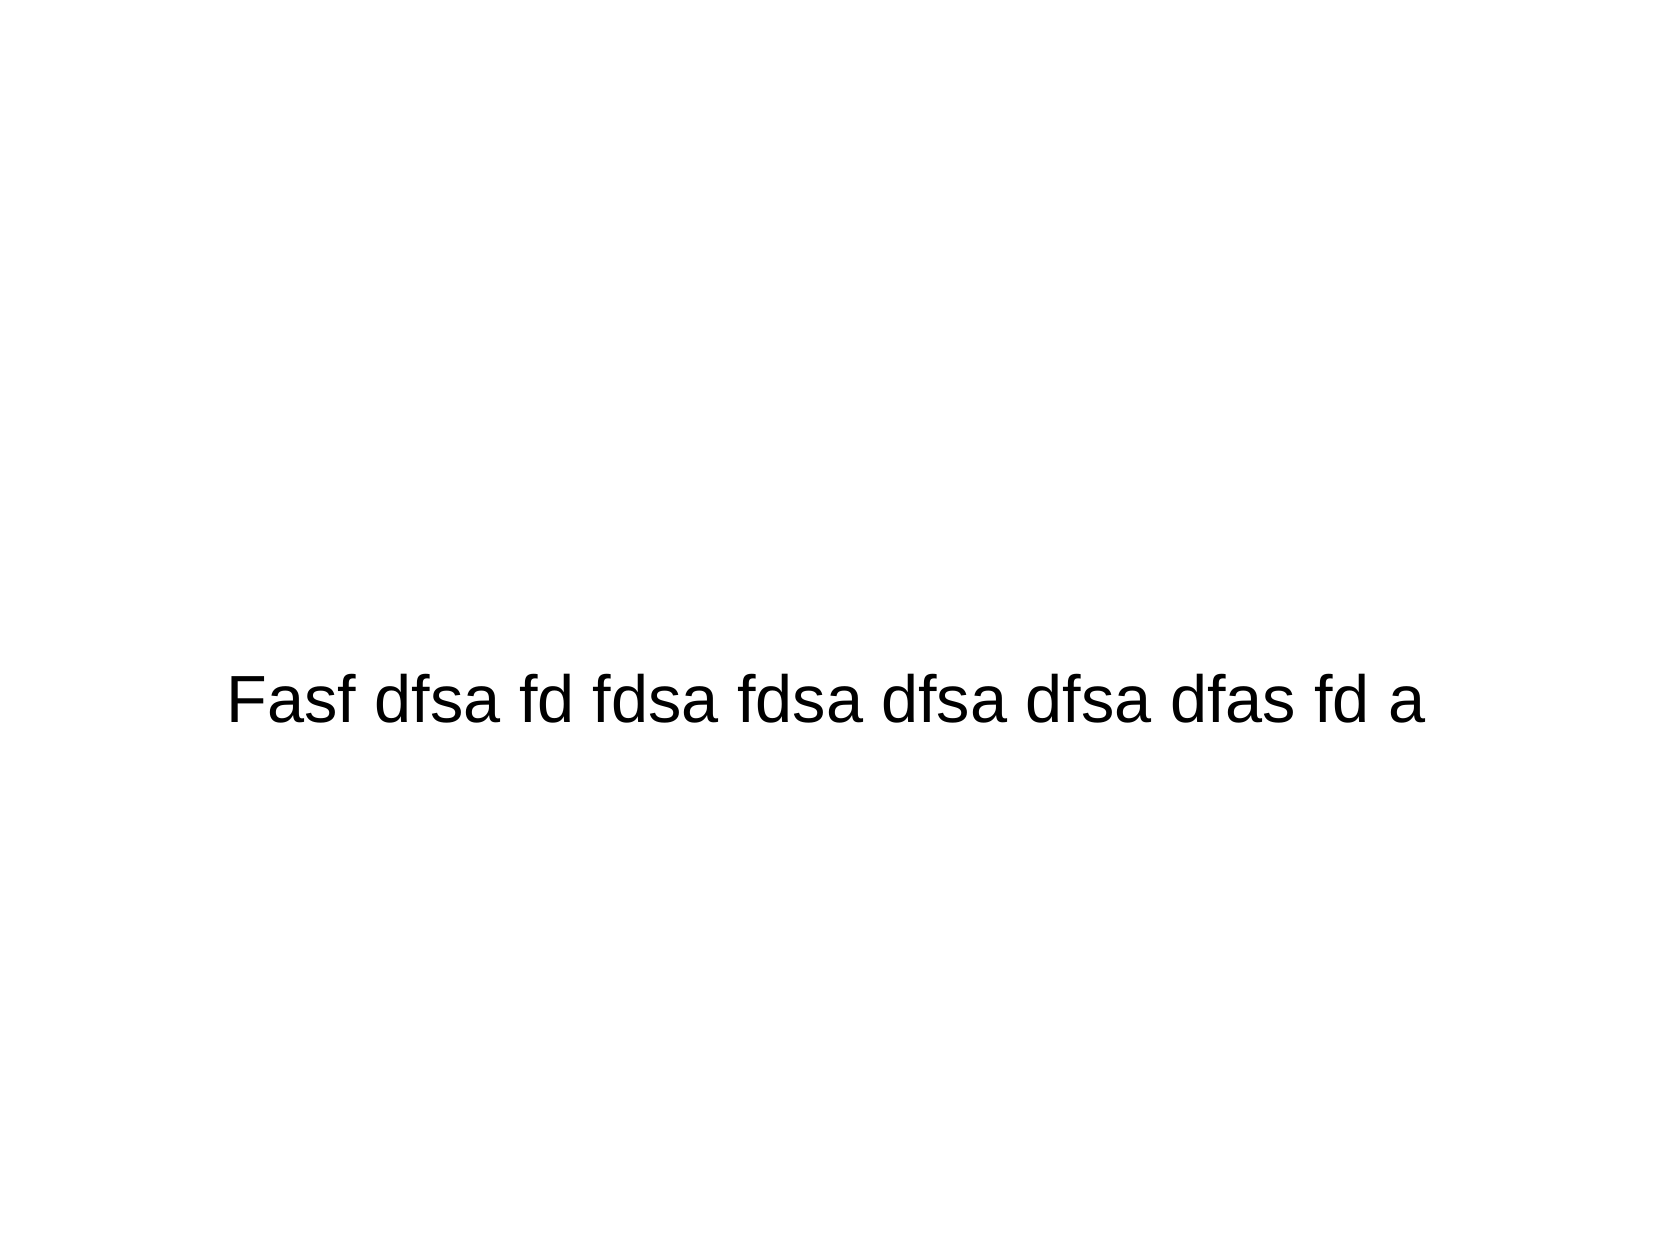

#
Fasf dfsa fd fdsa fdsa dfsa dfsa dfas fd a